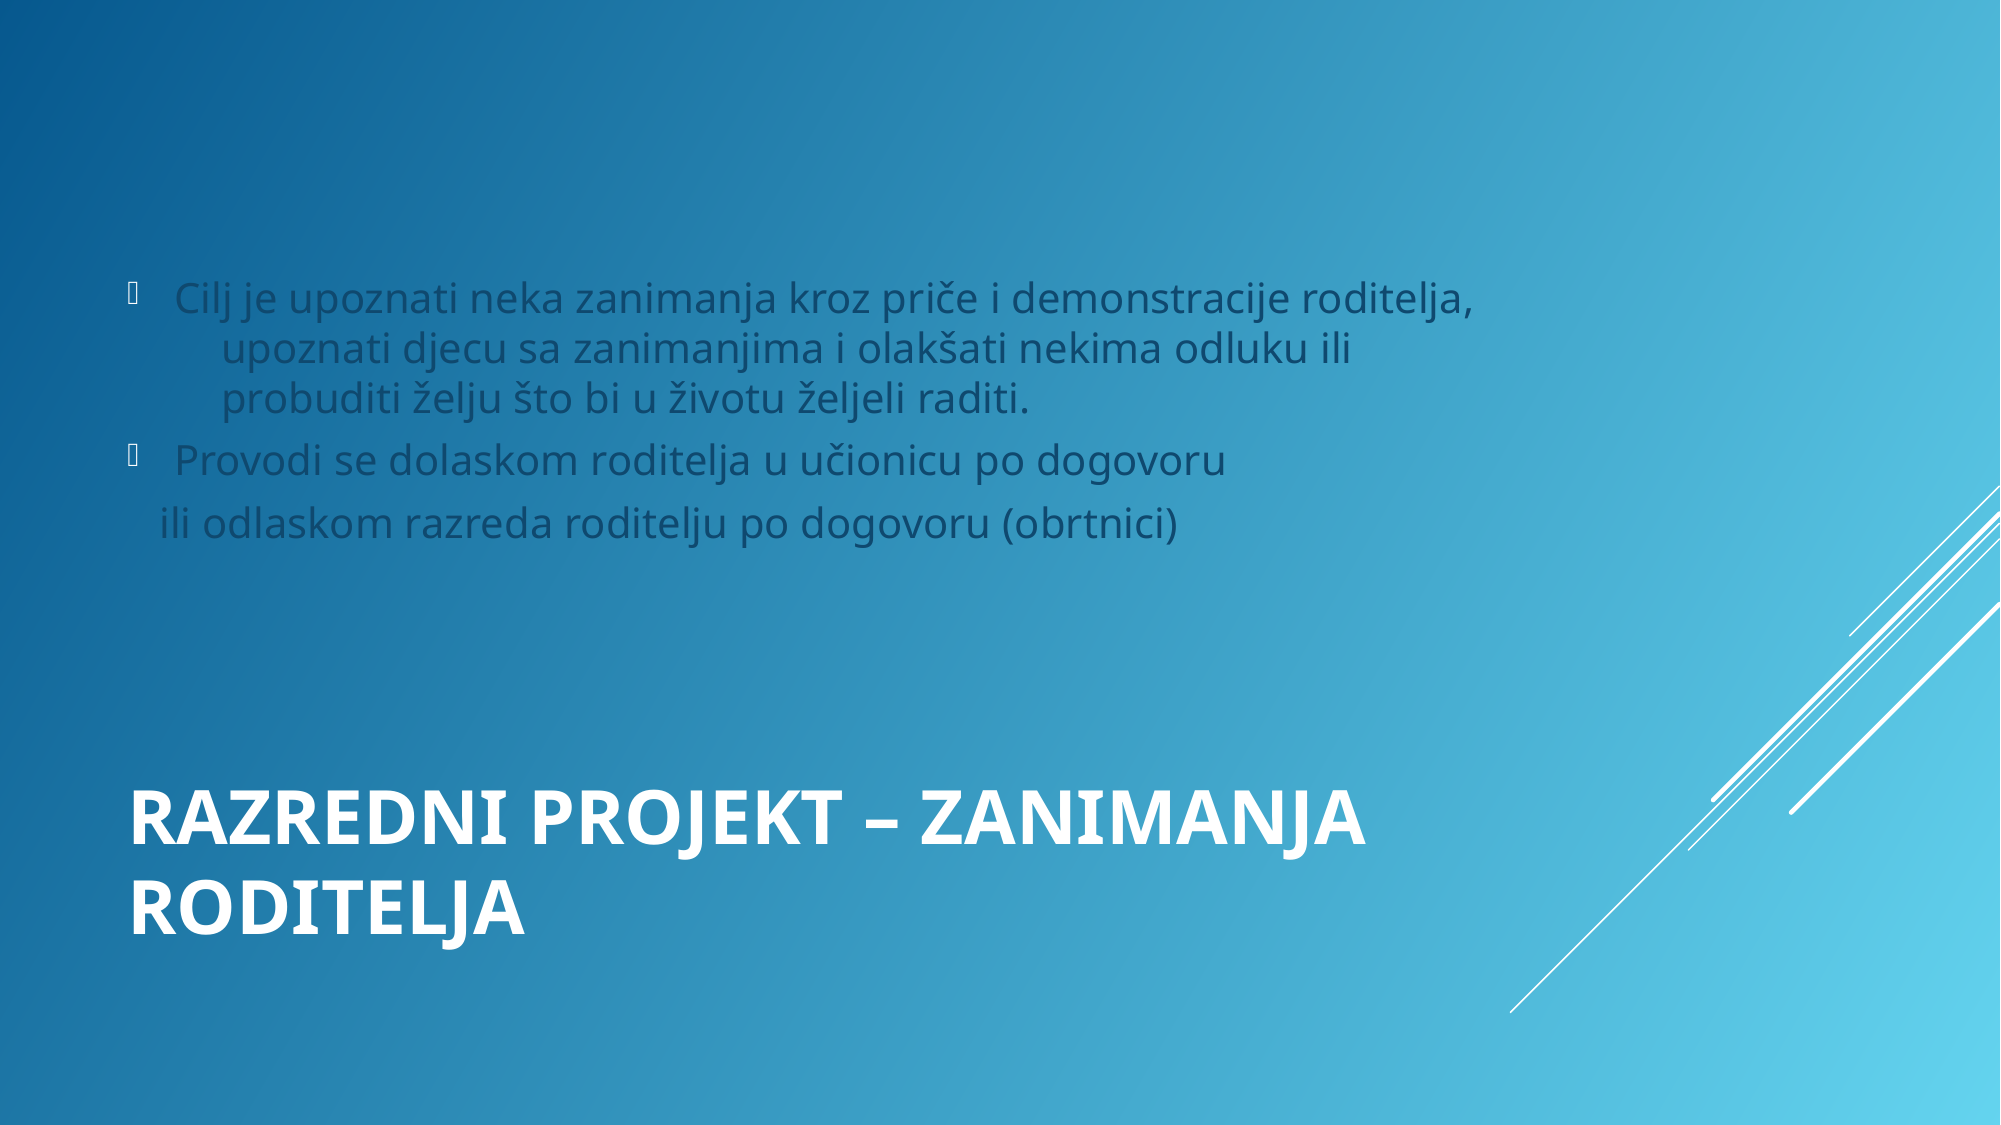

Cilj je upoznati neka zanimanja kroz priče i demonstracije roditelja, upoznati djecu sa zanimanjima i olakšati nekima odluku ili probuditi želju što bi u životu željeli raditi.
Provodi se dolaskom roditelja u učionicu po dogovoru
 ili odlaskom razreda roditelju po dogovoru (obrtnici)
# Razredni projekt – Zanimanja roditelja